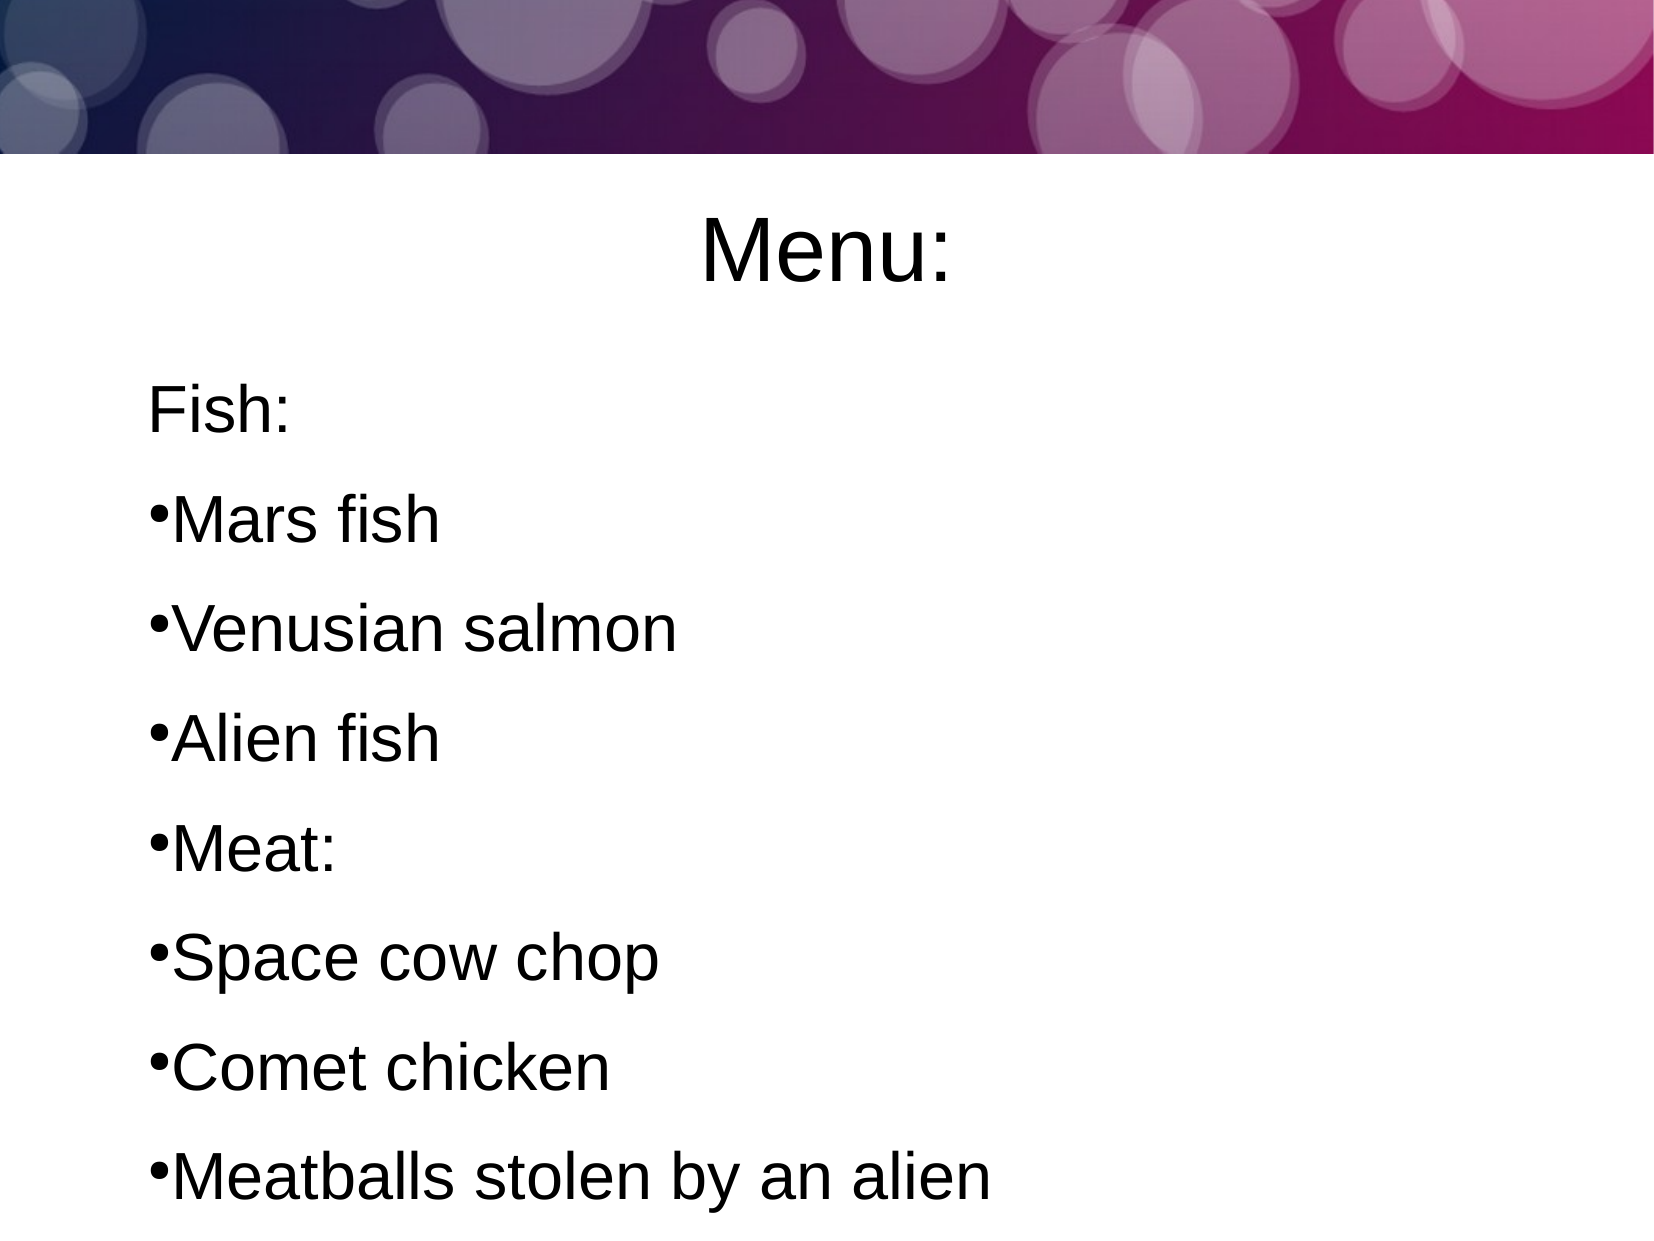

# Menu:
Fish:
Mars fish
Venusian salmon
Alien fish
Meat:
Space cow chop
Comet chicken
Meatballs stolen by an alien